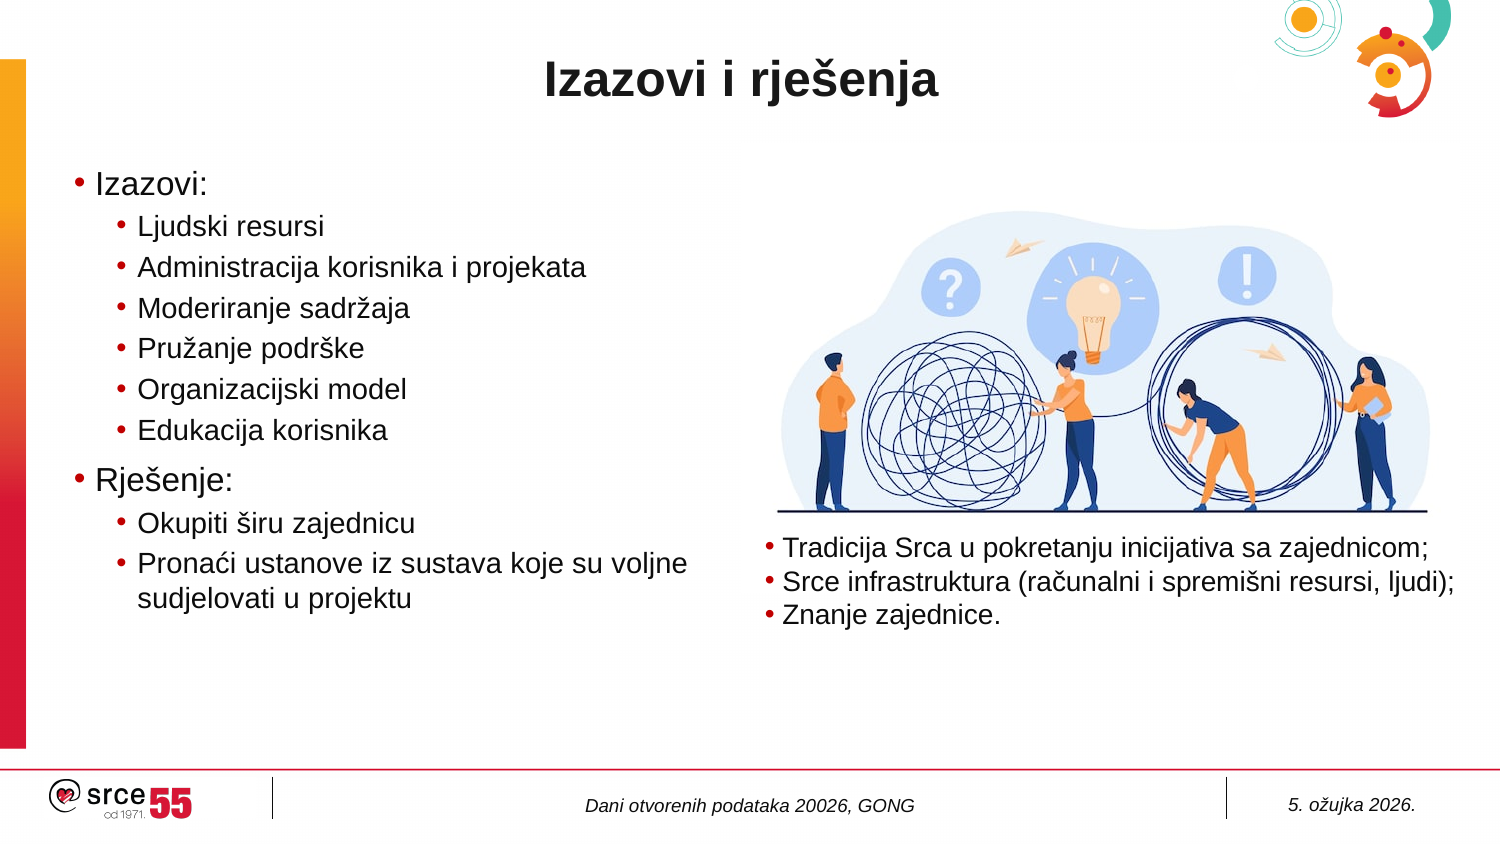

# Izazovi i rješenja
Izazovi:
Ljudski resursi
Administracija korisnika i projekata
Moderiranje sadržaja
Pružanje podrške
Organizacijski model
Edukacija korisnika
Rješenje:
Okupiti širu zajednicu
Pronaći ustanove iz sustava koje su voljne sudjelovati u projektu
Tradicija Srca u pokretanju inicijativa sa zajednicom;
Srce infrastruktura (računalni i spremišni resursi, ljudi);
Znanje zajednice.
5. ožujka 2026.
Dani otvorenih podataka 20026, GONG